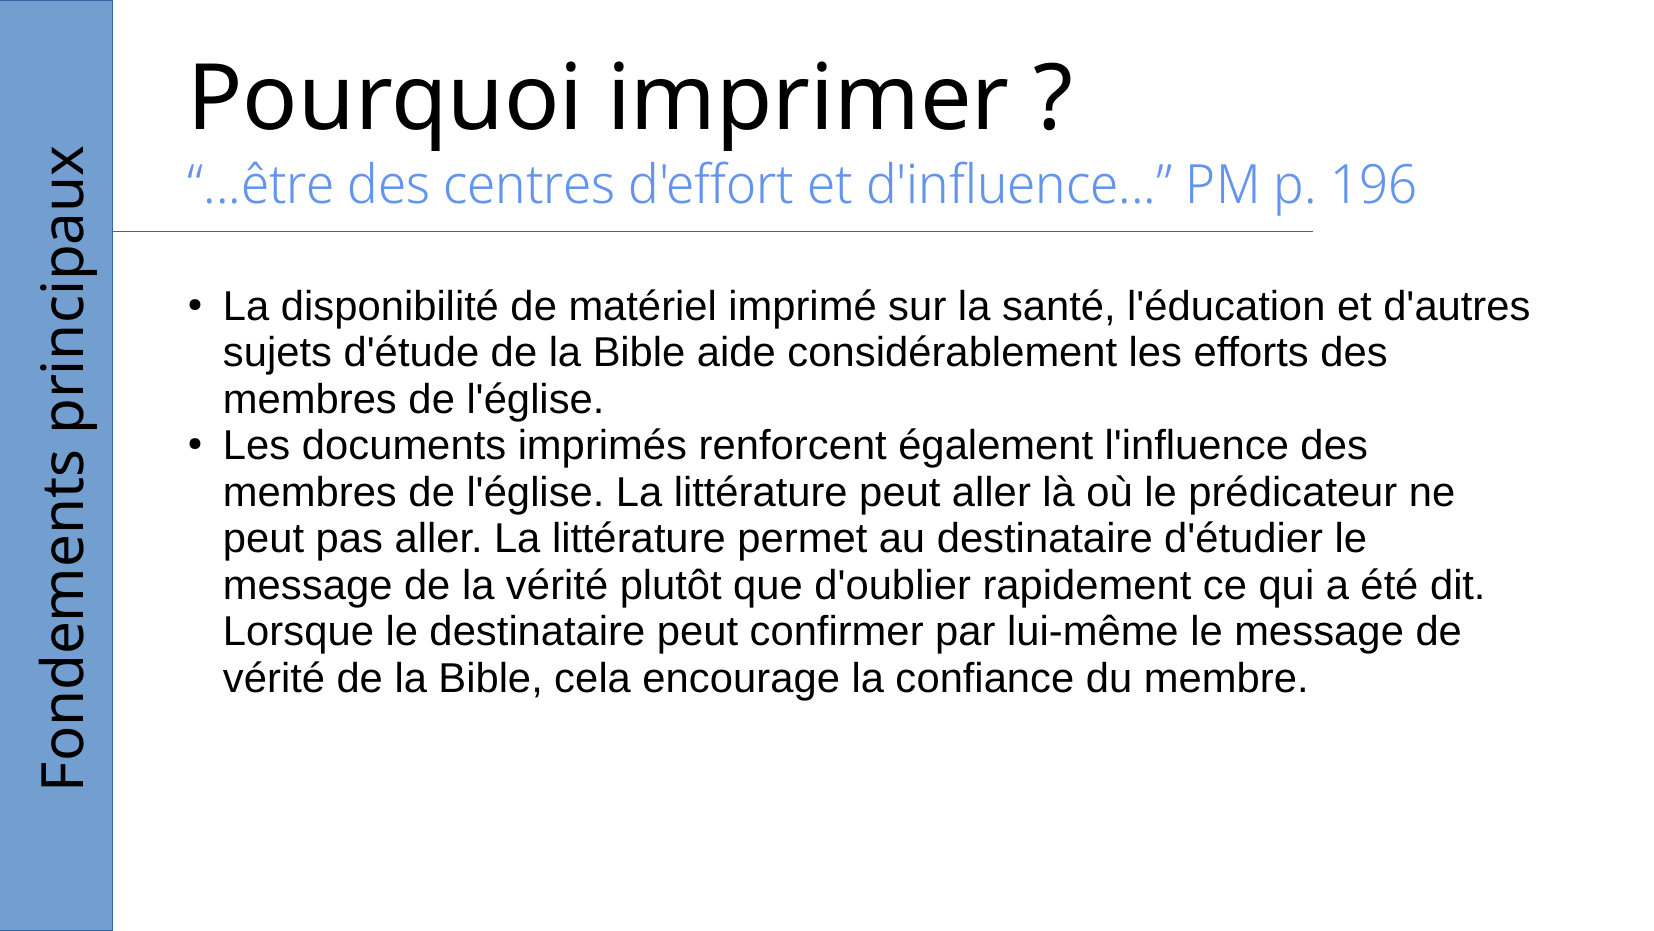

# Pourquoi imprimer ?
“...être des centres d'effort et d'influence...” PM p. 196
La disponibilité de matériel imprimé sur la santé, l'éducation et d'autres sujets d'étude de la Bible aide considérablement les efforts des membres de l'église.
Les documents imprimés renforcent également l'influence des membres de l'église. La littérature peut aller là où le prédicateur ne peut pas aller. La littérature permet au destinataire d'étudier le message de la vérité plutôt que d'oublier rapidement ce qui a été dit. Lorsque le destinataire peut confirmer par lui-même le message de vérité de la Bible, cela encourage la confiance du membre.
Fondements principaux